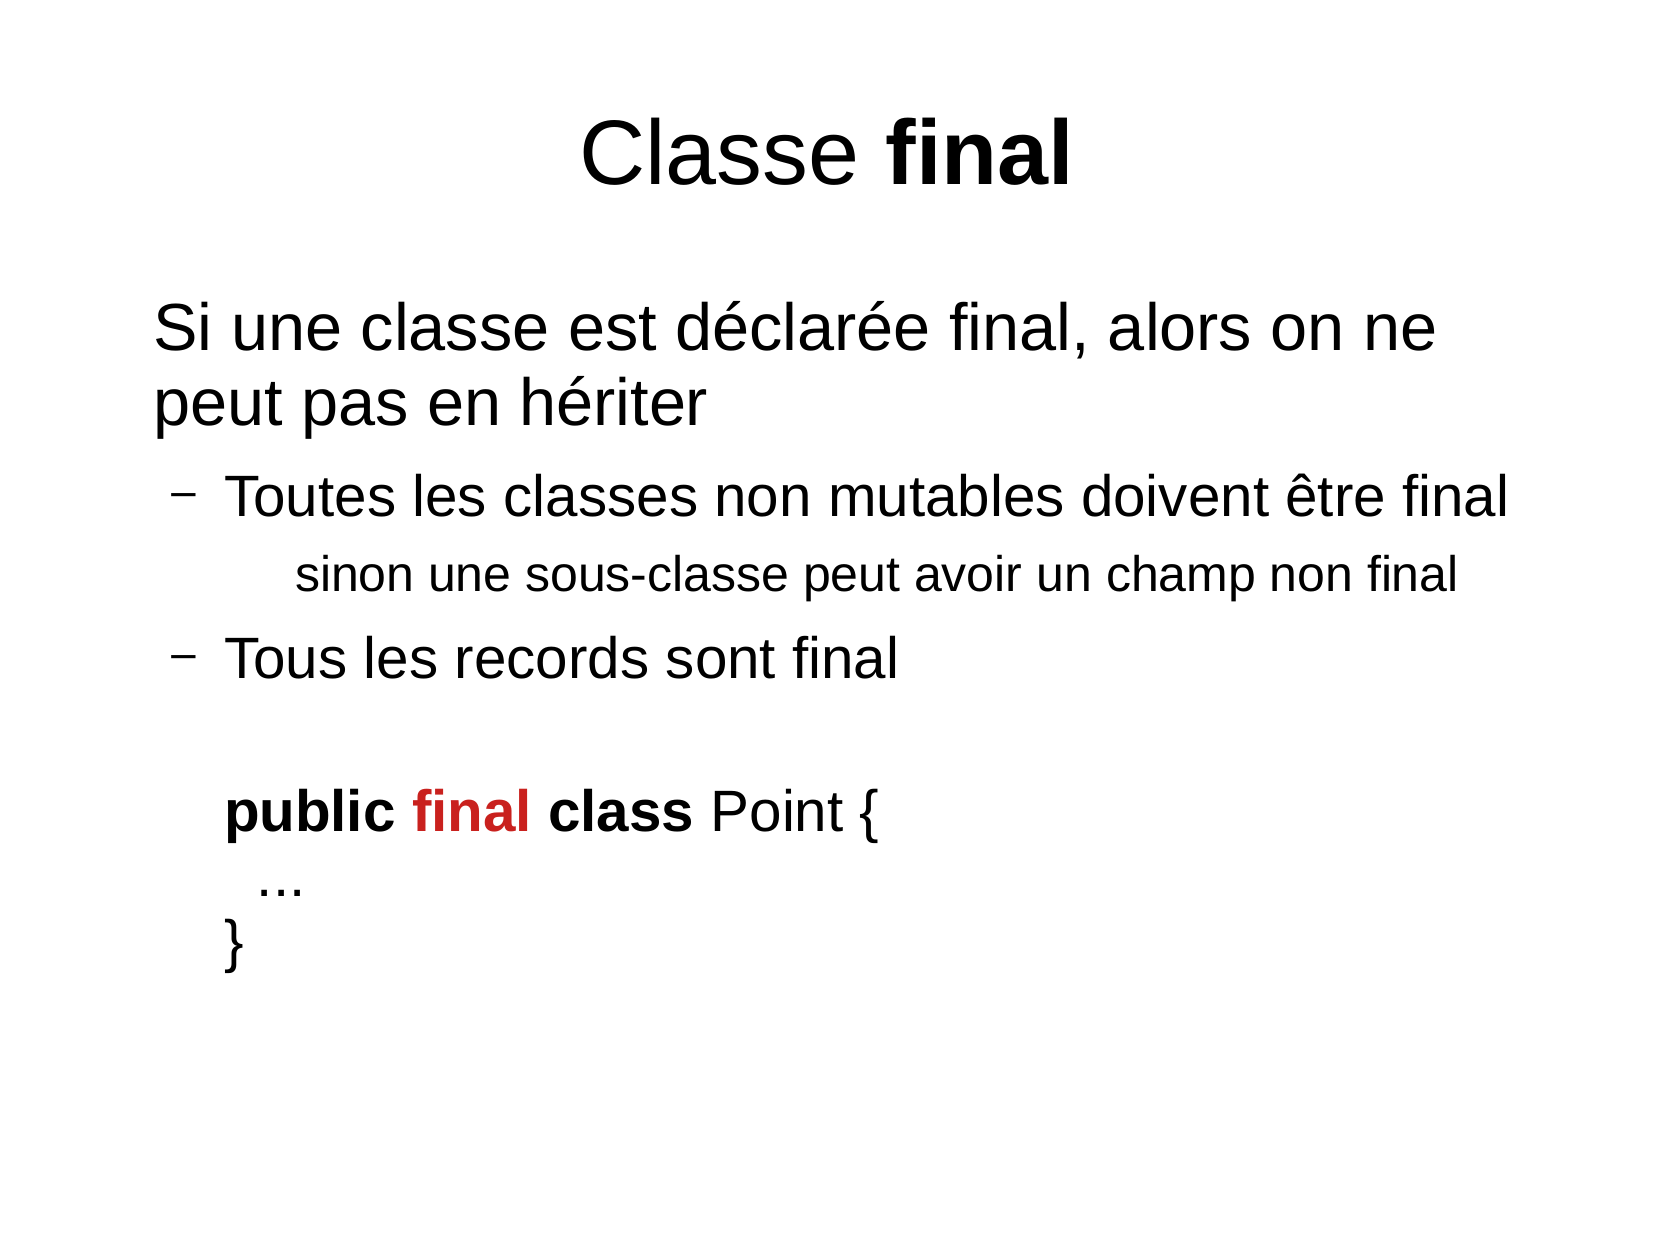

# Classe final
Si une classe est déclarée final, alors on ne peut pas en hériter
Toutes les classes non mutables doivent être final
sinon une sous-classe peut avoir un champ non final
Tous les records sont final
public final class Point {
 ...
}